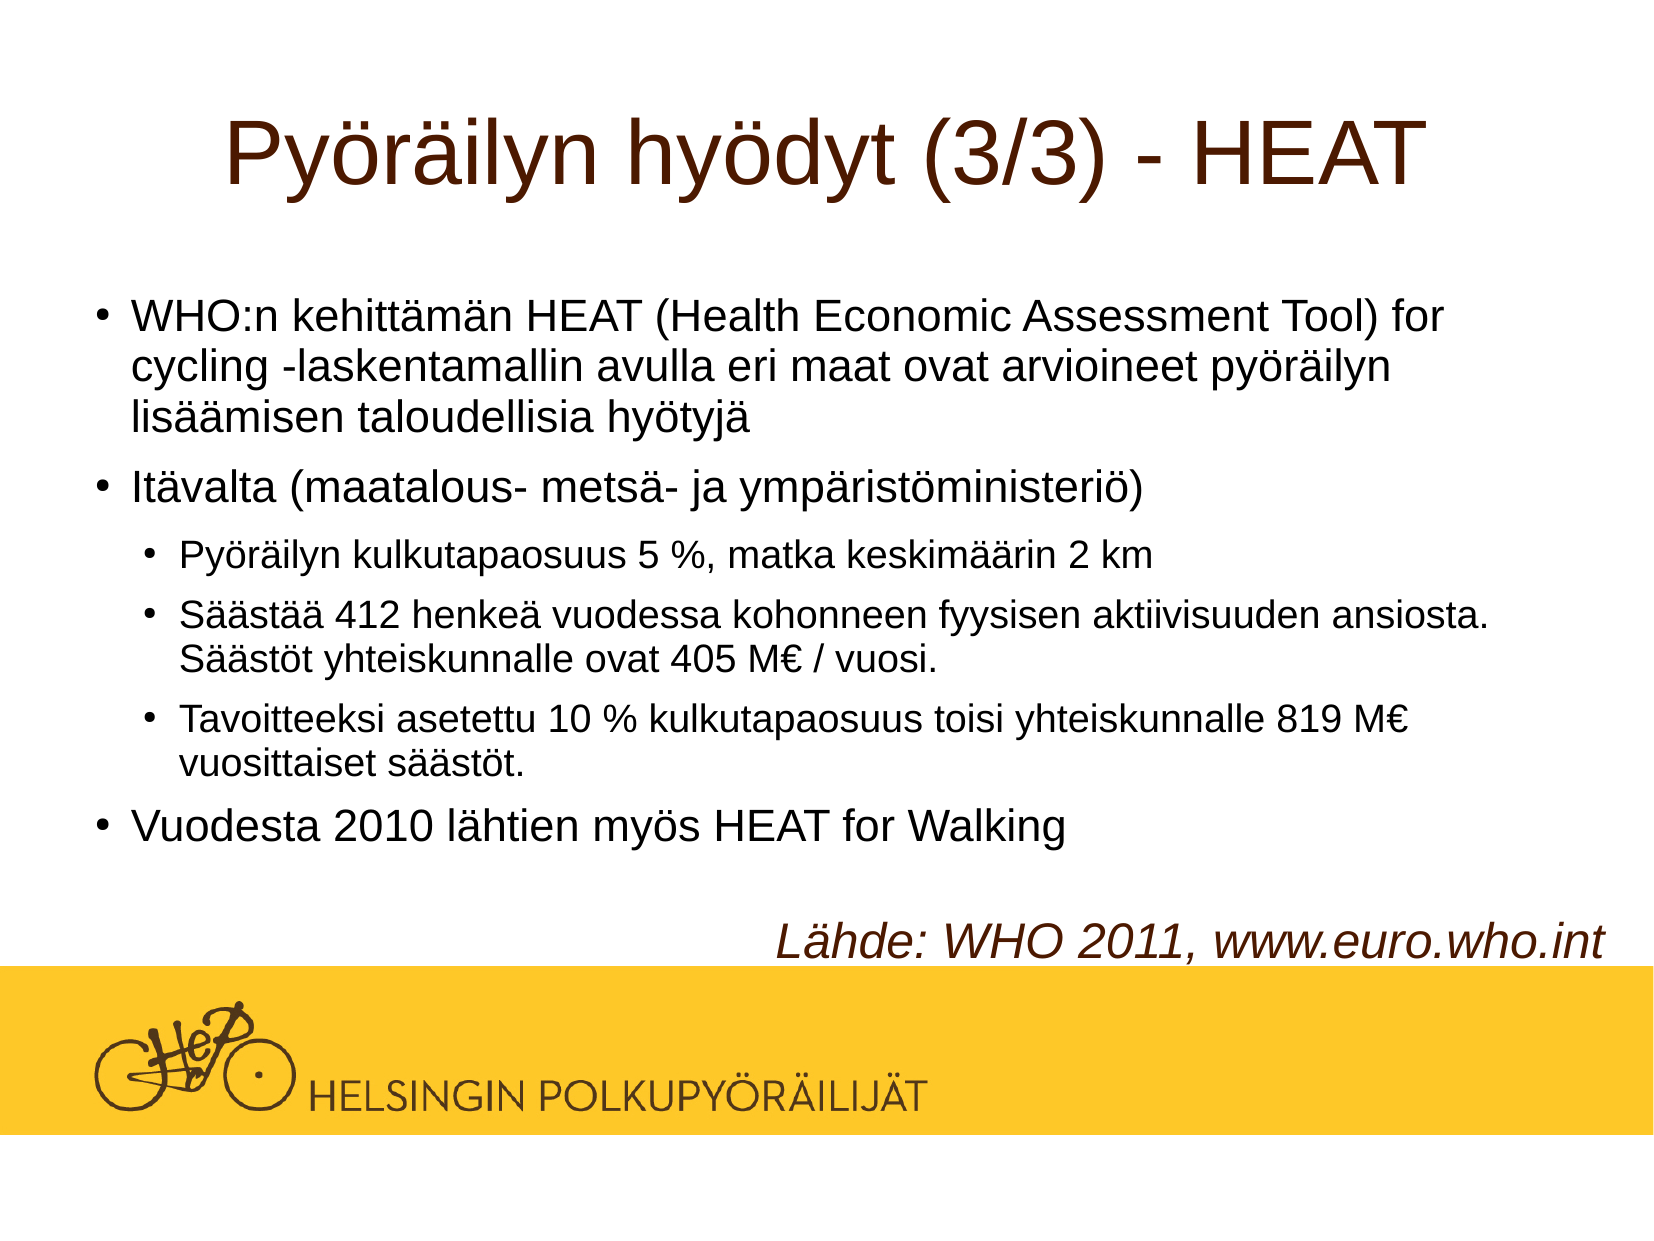

# Pyöräilyn hyödyt (3/3) - HEAT
WHO:n kehittämän HEAT (Health Economic Assessment Tool) for cycling -laskentamallin avulla eri maat ovat arvioineet pyöräilyn lisäämisen taloudellisia hyötyjä
Itävalta (maatalous- metsä- ja ympäristöministeriö)
Pyöräilyn kulkutapaosuus 5 %, matka keskimäärin 2 km
Säästää 412 henkeä vuodessa kohonneen fyysisen aktiivisuuden ansiosta. Säästöt yhteiskunnalle ovat 405 M€ / vuosi.
Tavoitteeksi asetettu 10 % kulkutapaosuus toisi yhteiskunnalle 819 M€ vuosittaiset säästöt.
Vuodesta 2010 lähtien myös HEAT for Walking
Lähde: WHO 2011, www.euro.who.int